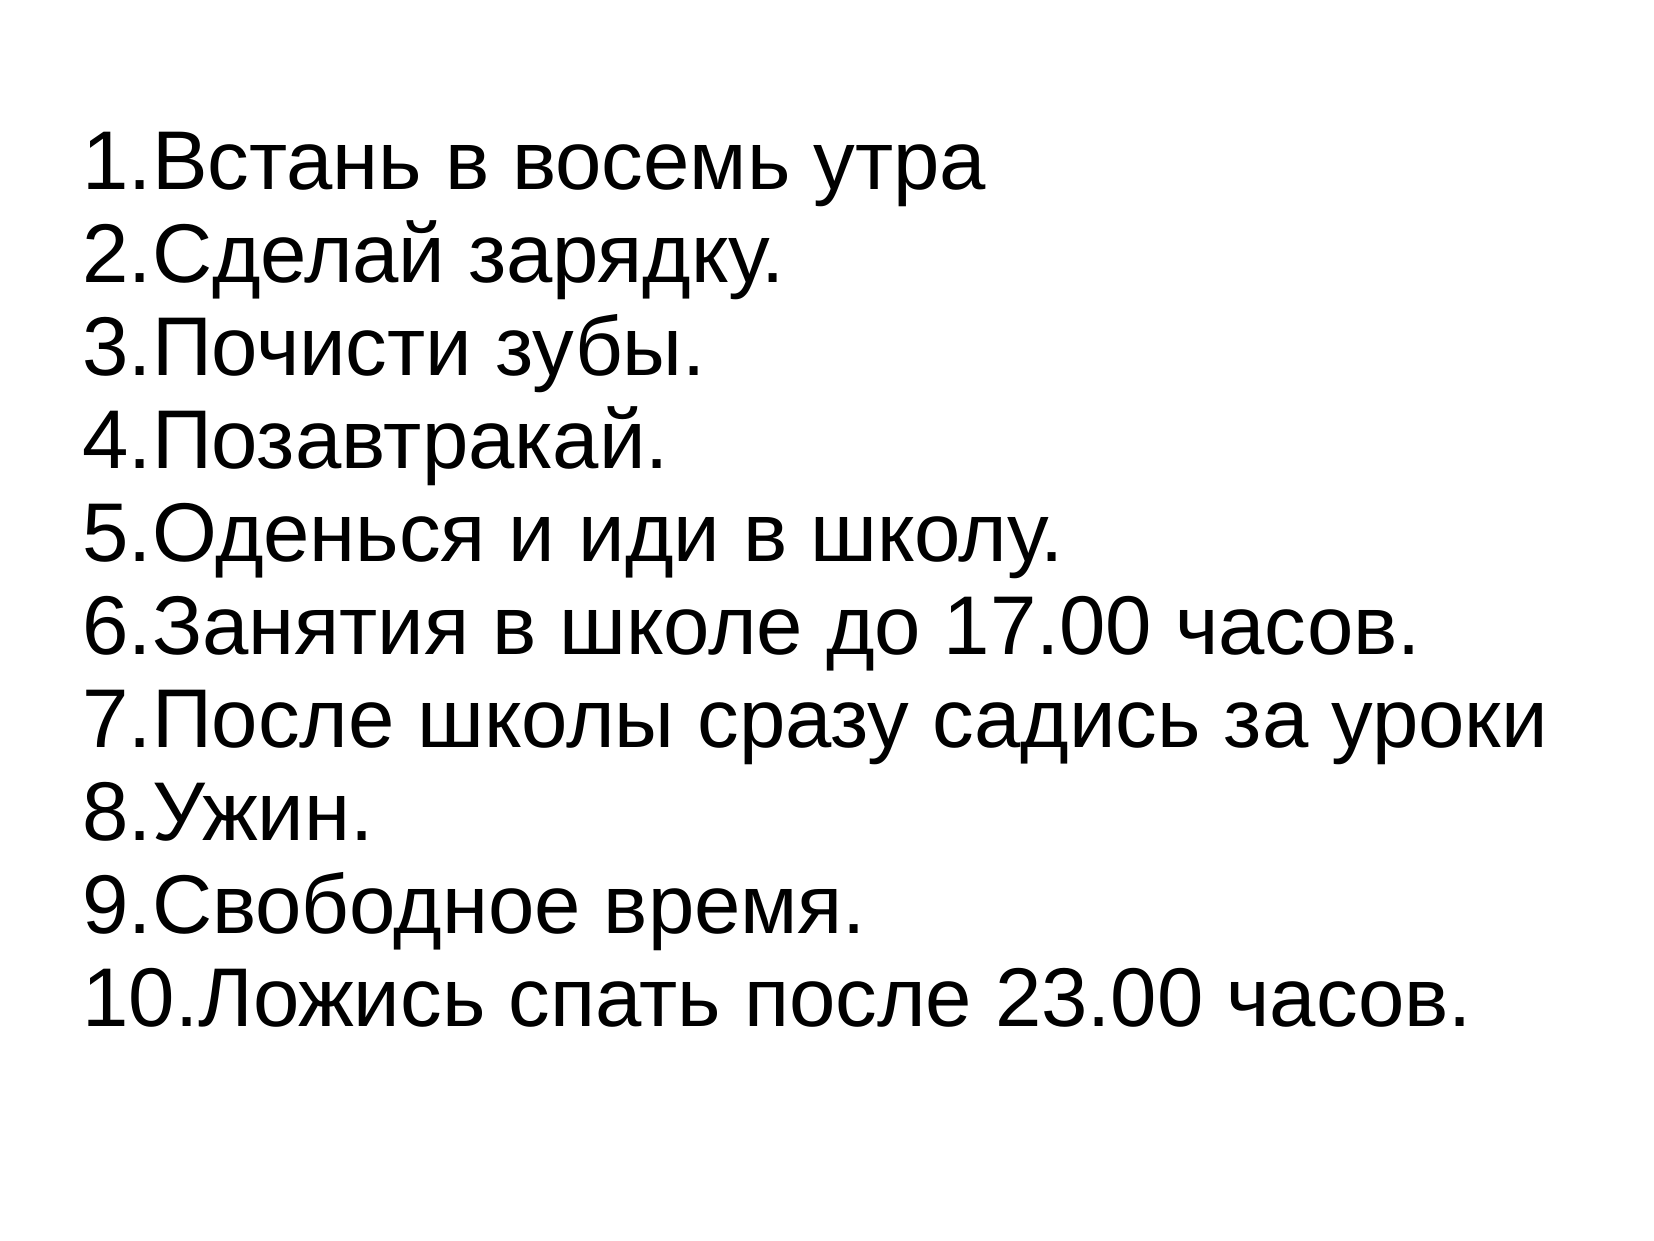

# 1.Встань в восемь утра
2.Сделай зарядку.
3.Почисти зубы.
4.Позавтракай.
5.Оденься и иди в школу.
6.Занятия в школе до 17.00 часов.
7.После школы сразу садись за уроки
8.Ужин.
9.Свободное время.
10.Ложись спать после 23.00 часов.